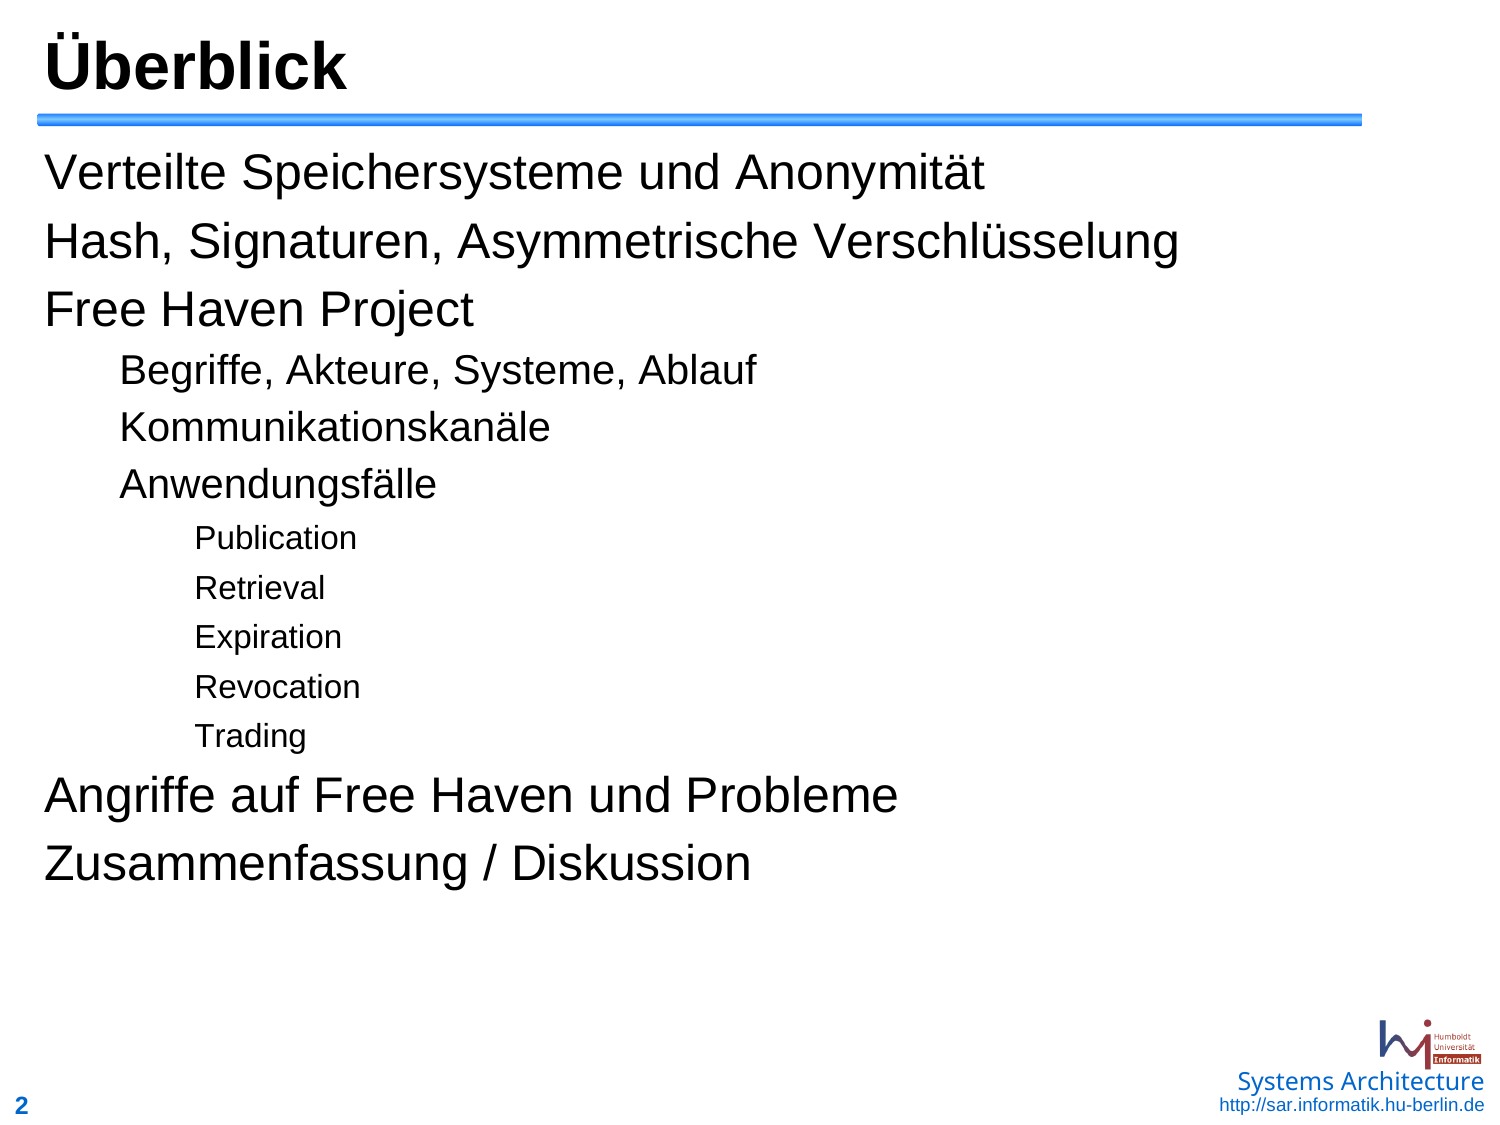

Überblick
# Verteilte Speichersysteme und Anonymität
Hash, Signaturen, Asymmetrische Verschlüsselung
Free Haven Project
Begriffe, Akteure, Systeme, Ablauf
Kommunikationskanäle
Anwendungsfälle
Publication
Retrieval
Expiration
Revocation
Trading
Angriffe auf Free Haven und Probleme
Zusammenfassung / Diskussion